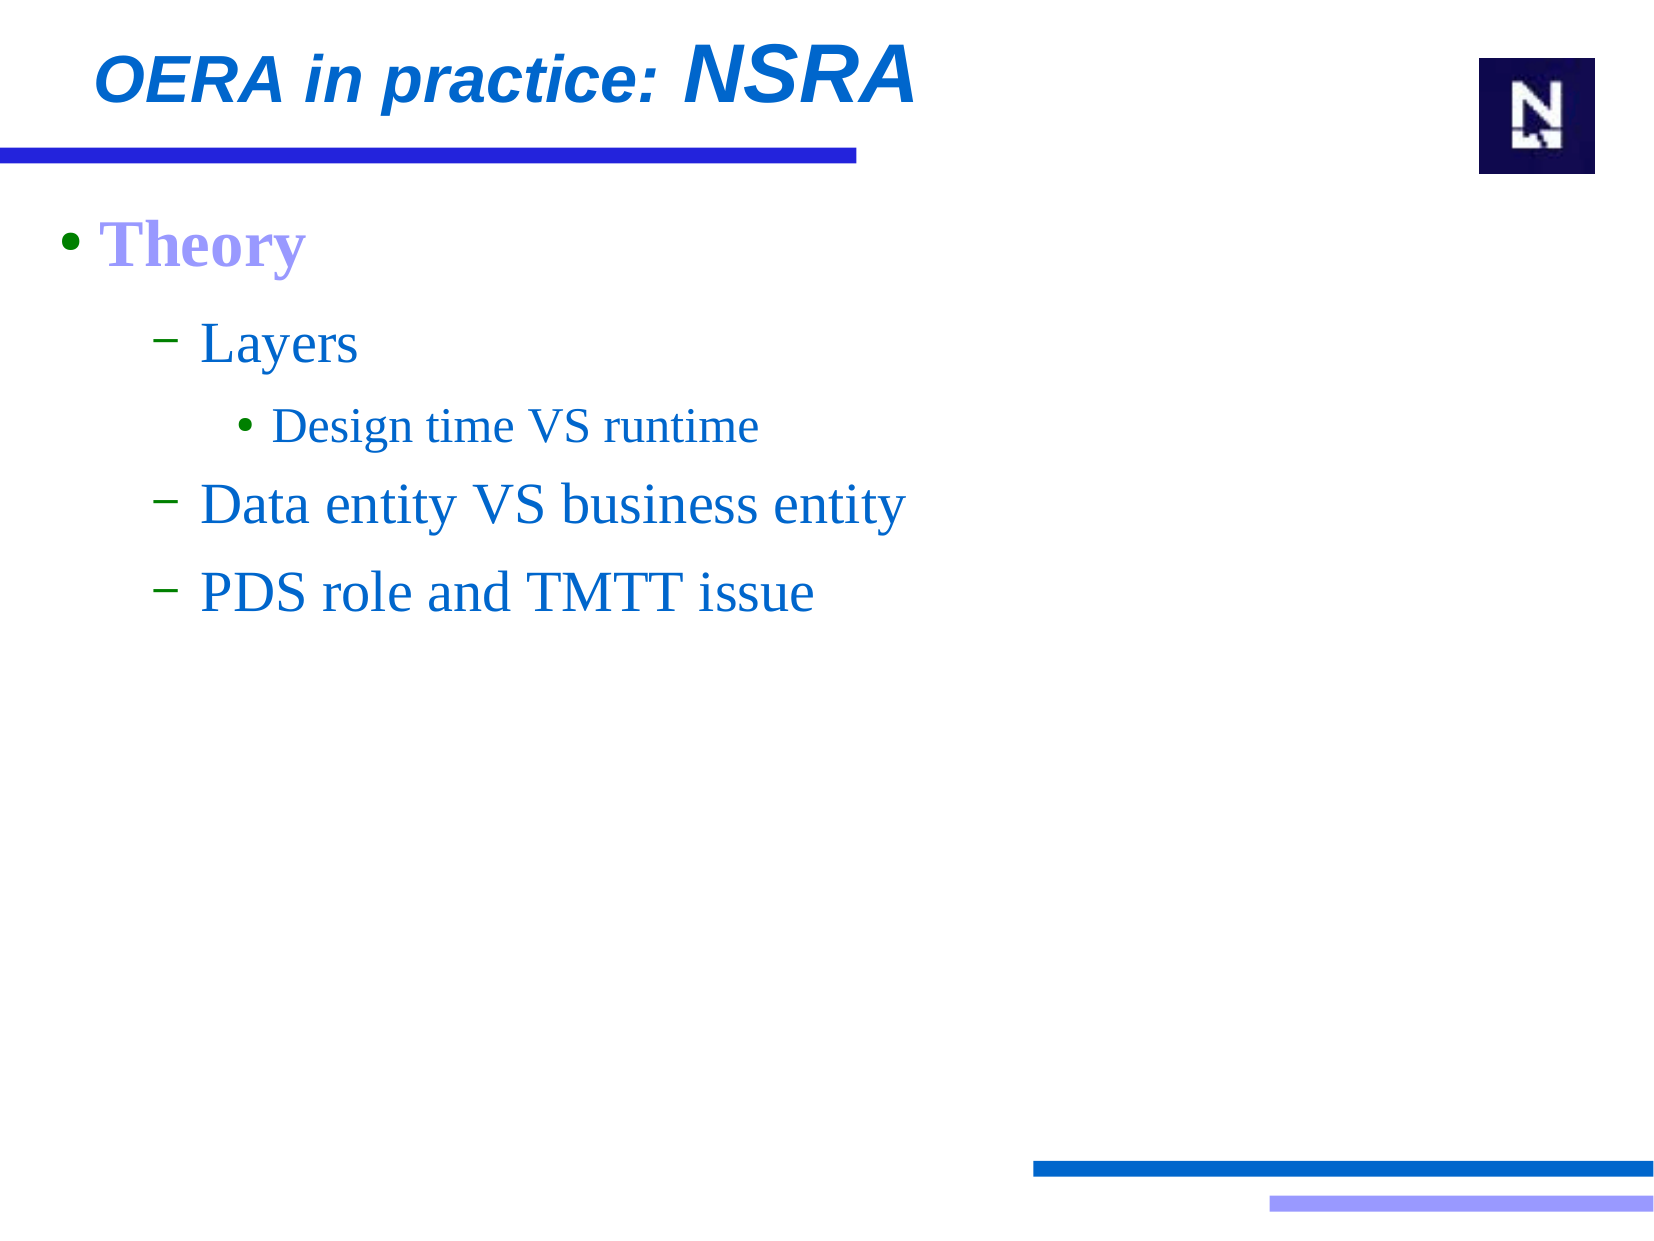

# OERA in practice: NSRA
 Theory
Layers
Design time VS runtime
Data entity VS business entity
PDS role and TMTT issue